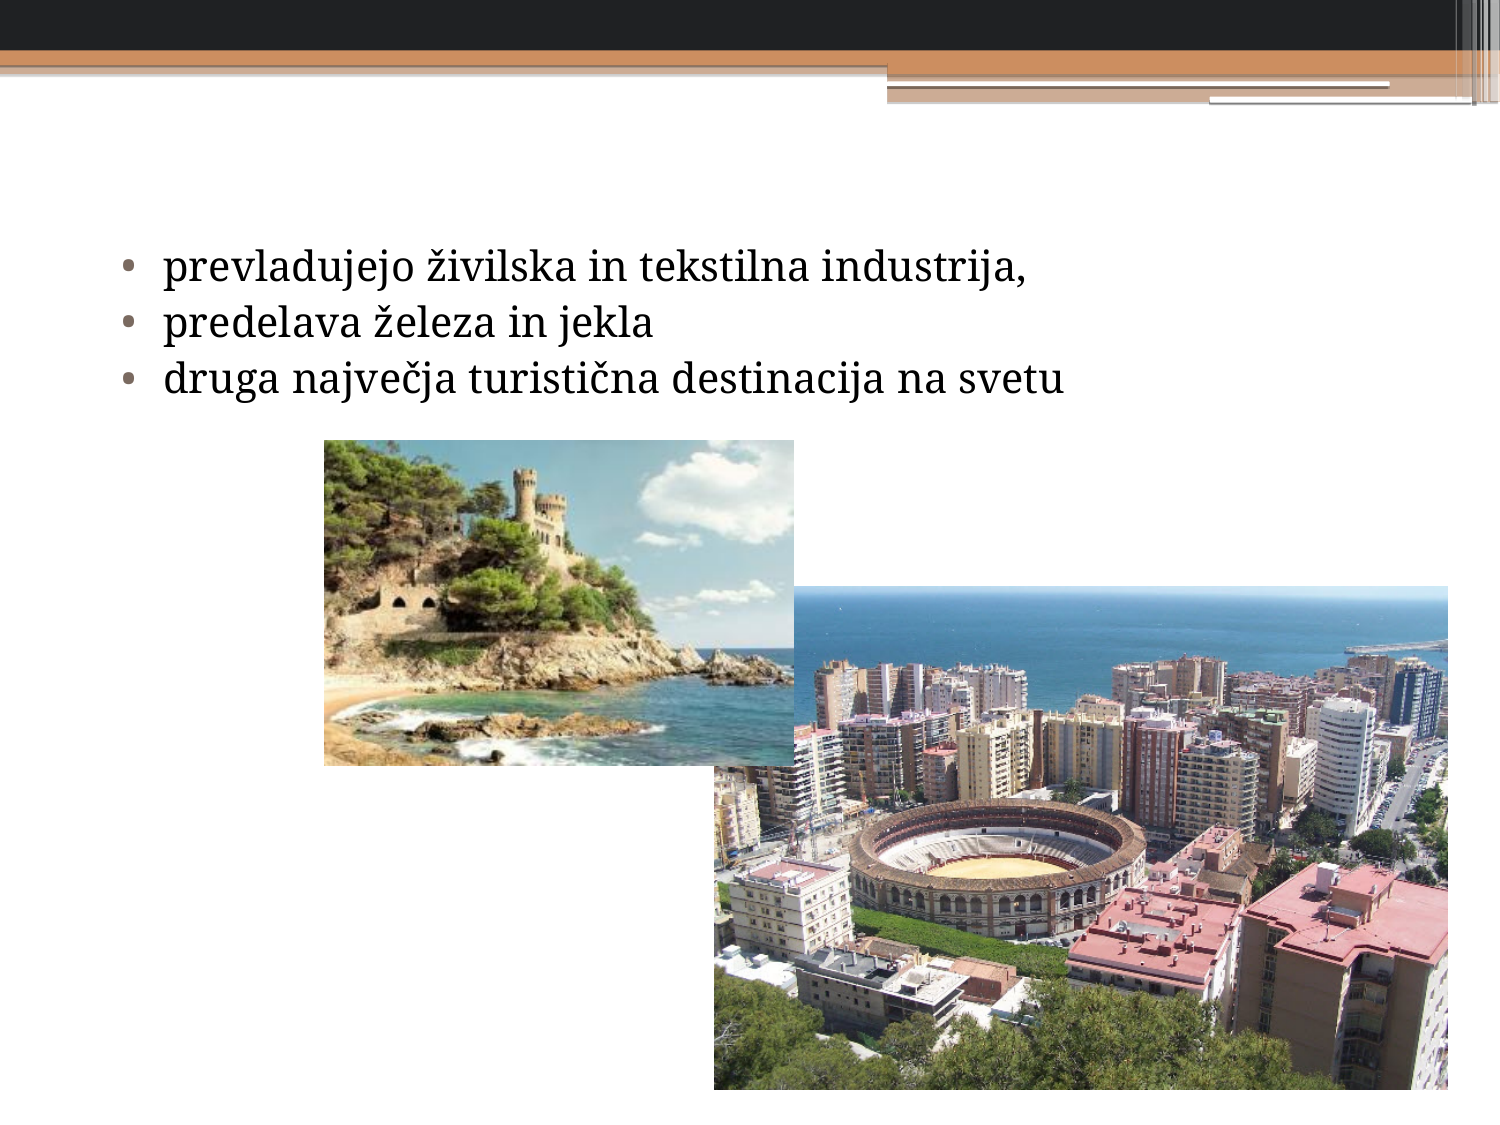

# prevladujejo živilska in tekstilna industrija,
predelava železa in jekla
druga največja turistična destinacija na svetu